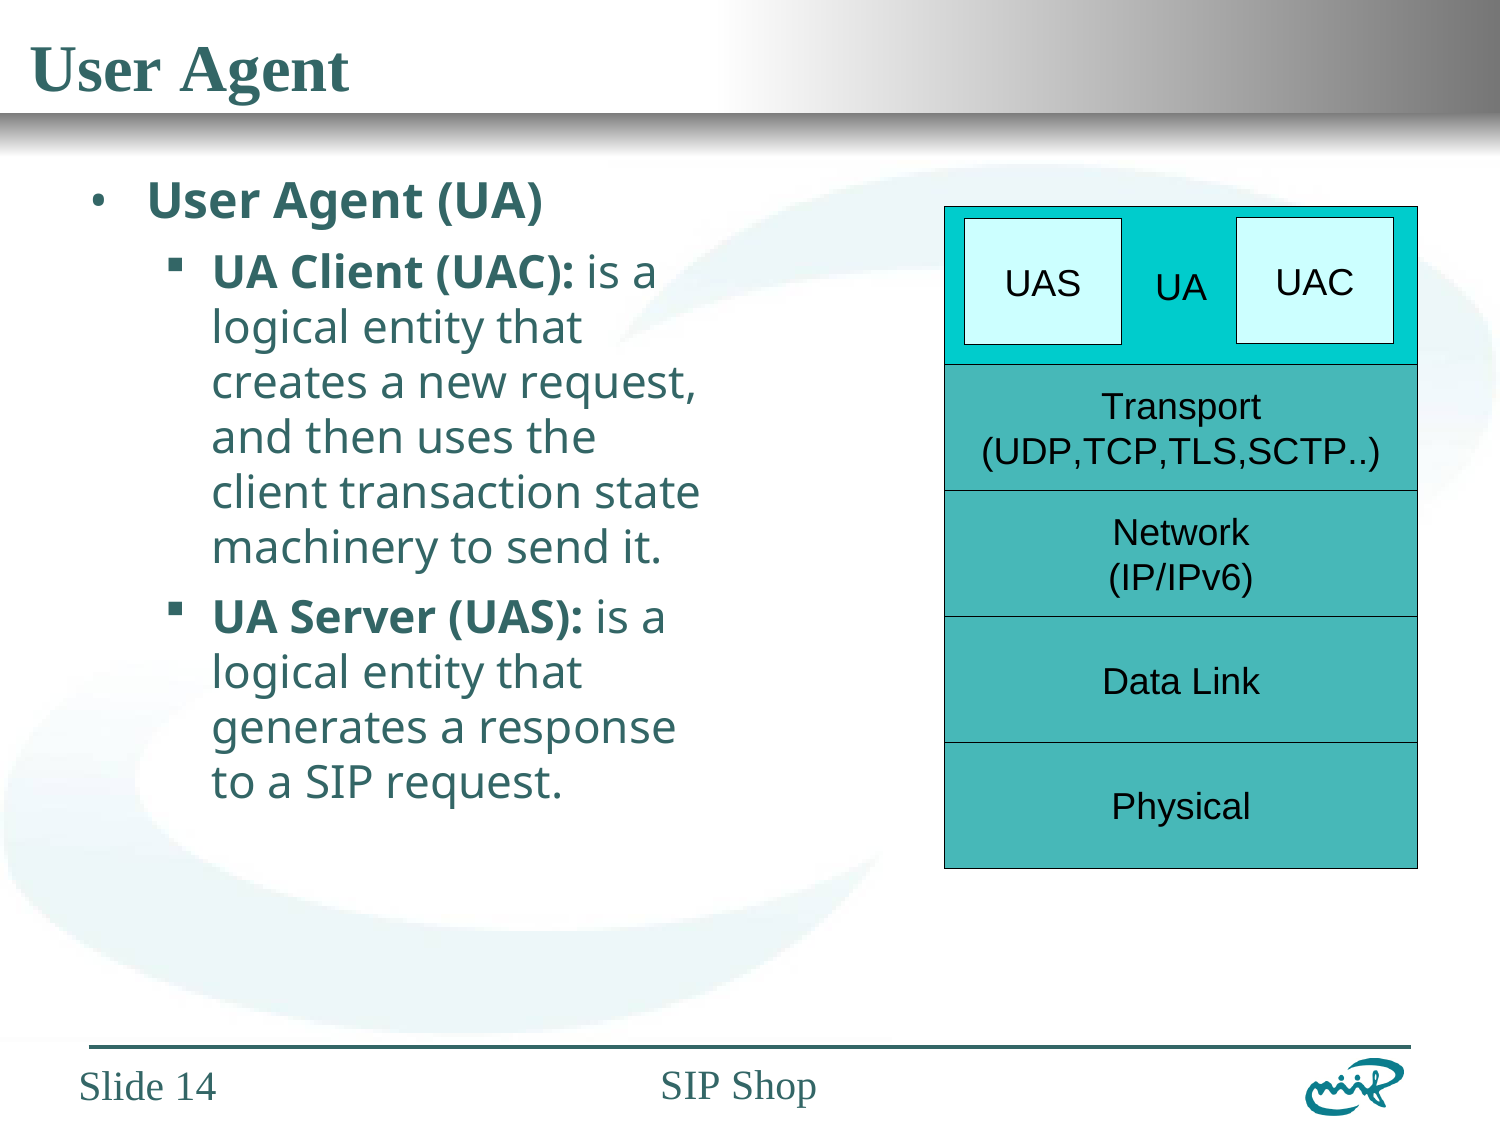

# User Agent
User Agent (UA)
UA Client (UAC): is a logical entity that creates a new request, and then uses the client transaction state machinery to send it.
UA Server (UAS): is a logical entity that generates a response to a SIP request.
UA
UAC
UAS
Transport
(UDP,TCP,TLS,SCTP..)
Network
(IP/IPv6)
Data Link
Physical
14